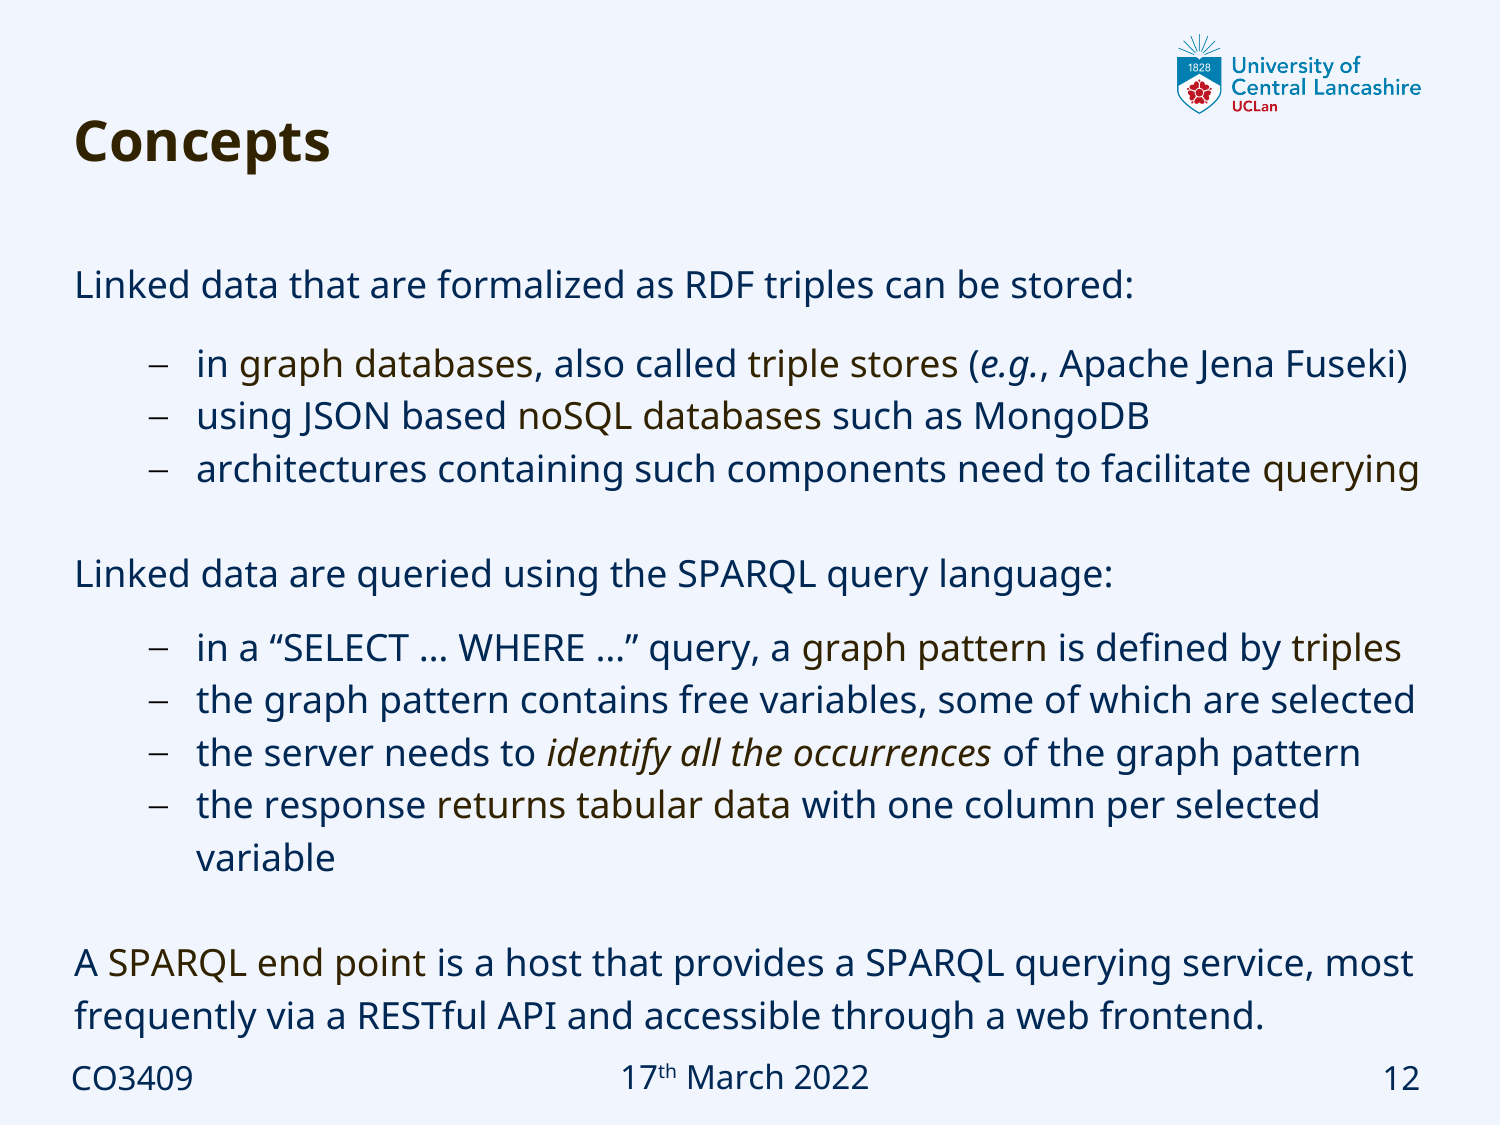

# Concepts
Linked data that are formalized as RDF triples can be stored:
in graph databases, also called triple stores (e.g., Apache Jena Fuseki)
using JSON based noSQL databases such as MongoDB
architectures containing such components need to facilitate querying
Linked data are queried using the SPARQL query language:
in a “SELECT … WHERE …” query, a graph pattern is defined by triples
the graph pattern contains free variables, some of which are selected
the server needs to identify all the occurrences of the graph pattern
the response returns tabular data with one column per selected variable
A SPARQL end point is a host that provides a SPARQL querying service, most frequently via a RESTful API and accessible through a web frontend.